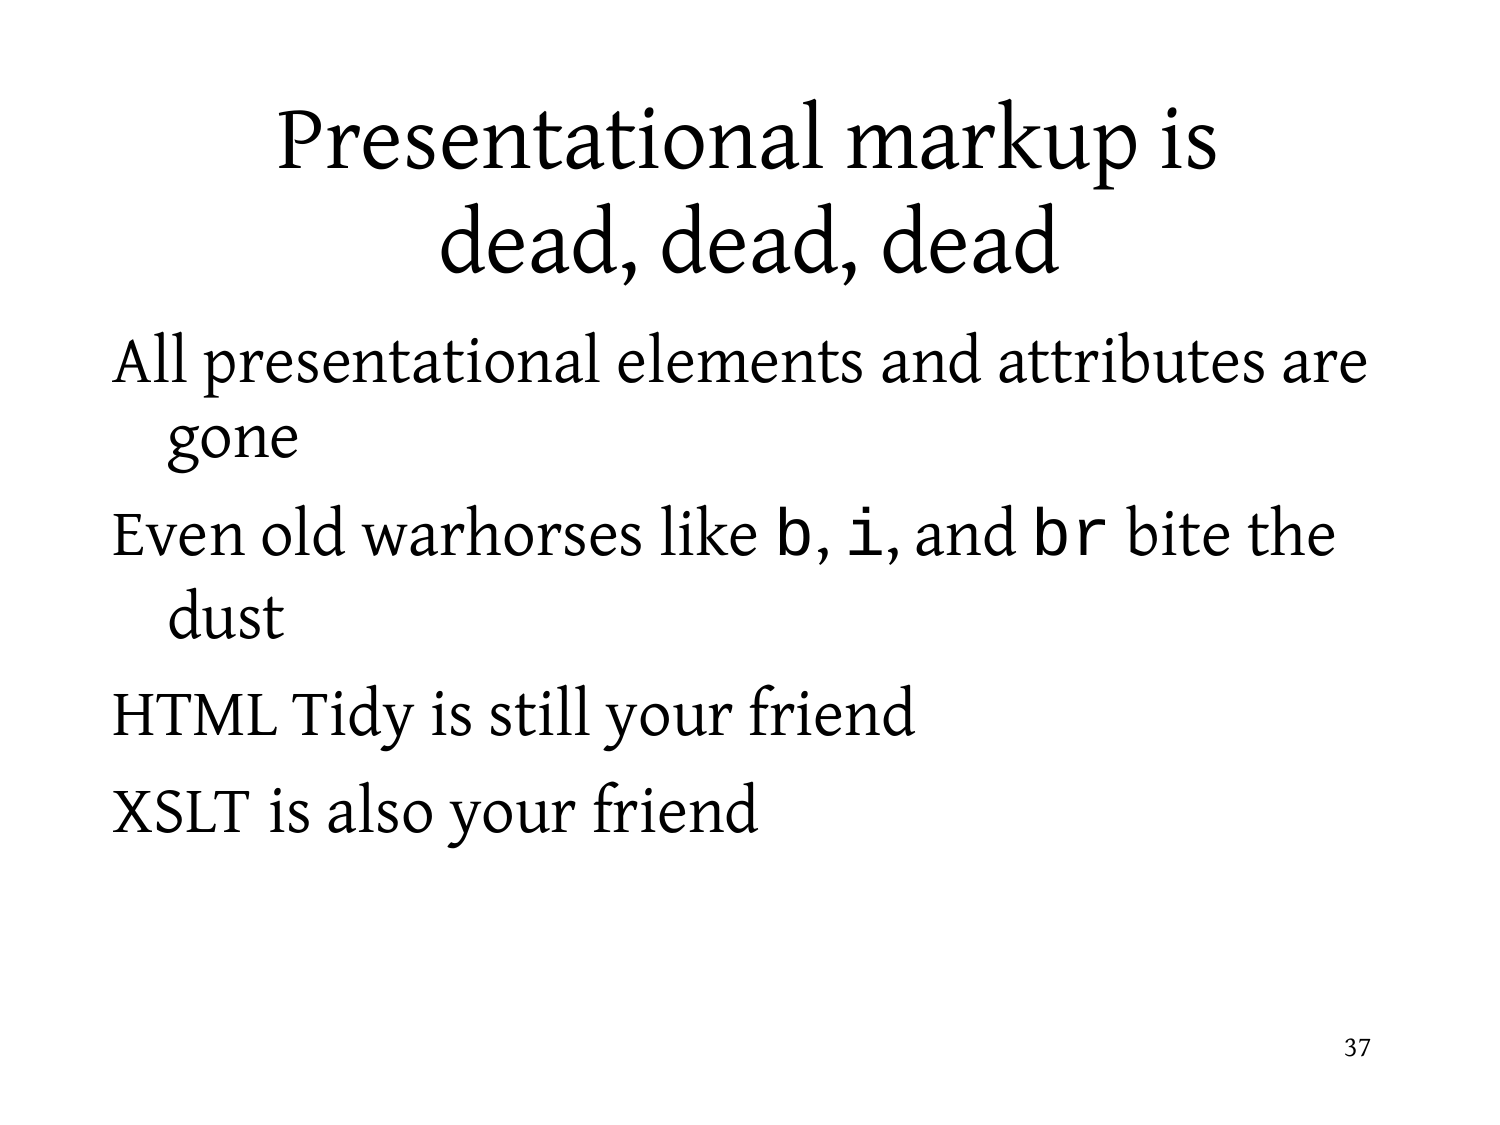

# Presentational markup is dead, dead, dead
All presentational elements and attributes are gone
Even old warhorses like b, i, and br bite the dust
HTML Tidy is still your friend
XSLT is also your friend